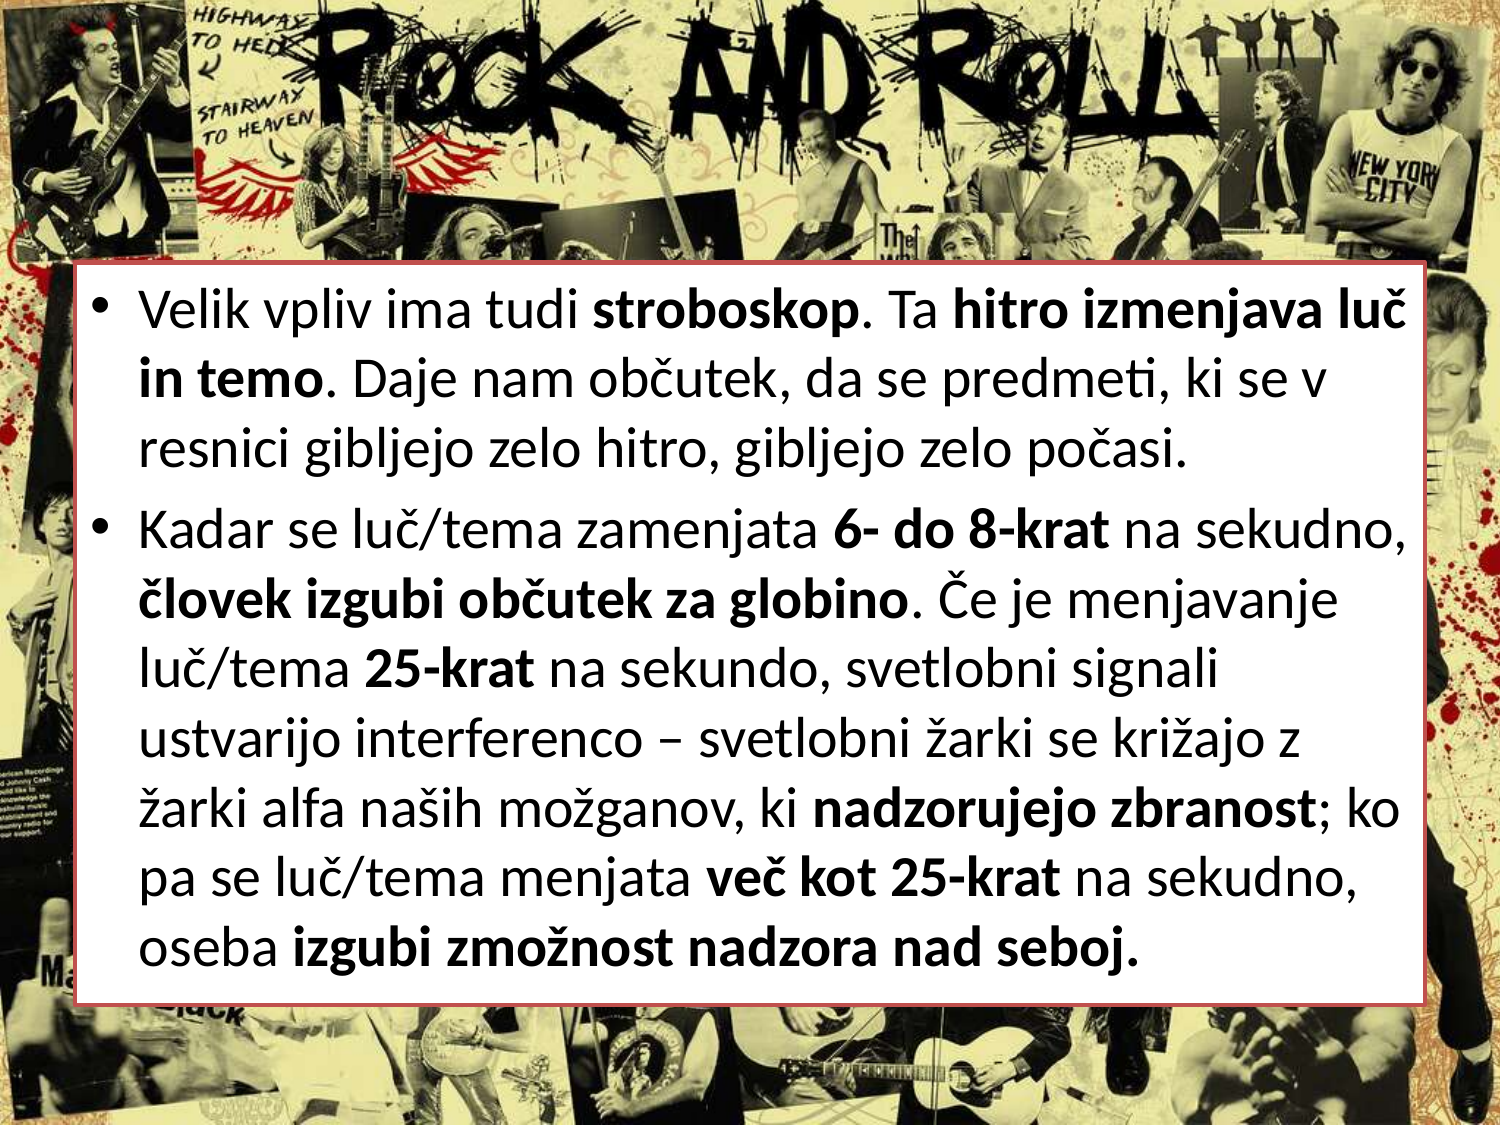

#
Velik vpliv ima tudi stroboskop. Ta hitro izmenjava luč in temo. Daje nam občutek, da se predmeti, ki se v resnici gibljejo zelo hitro, gibljejo zelo počasi.
Kadar se luč/tema zamenjata 6- do 8-krat na sekudno, človek izgubi občutek za globino. Če je menjavanje luč/tema 25-krat na sekundo, svetlobni signali ustvarijo interferenco – svetlobni žarki se križajo z žarki alfa naših možganov, ki nadzorujejo zbranost; ko pa se luč/tema menjata več kot 25-krat na sekudno, oseba izgubi zmožnost nadzora nad seboj.